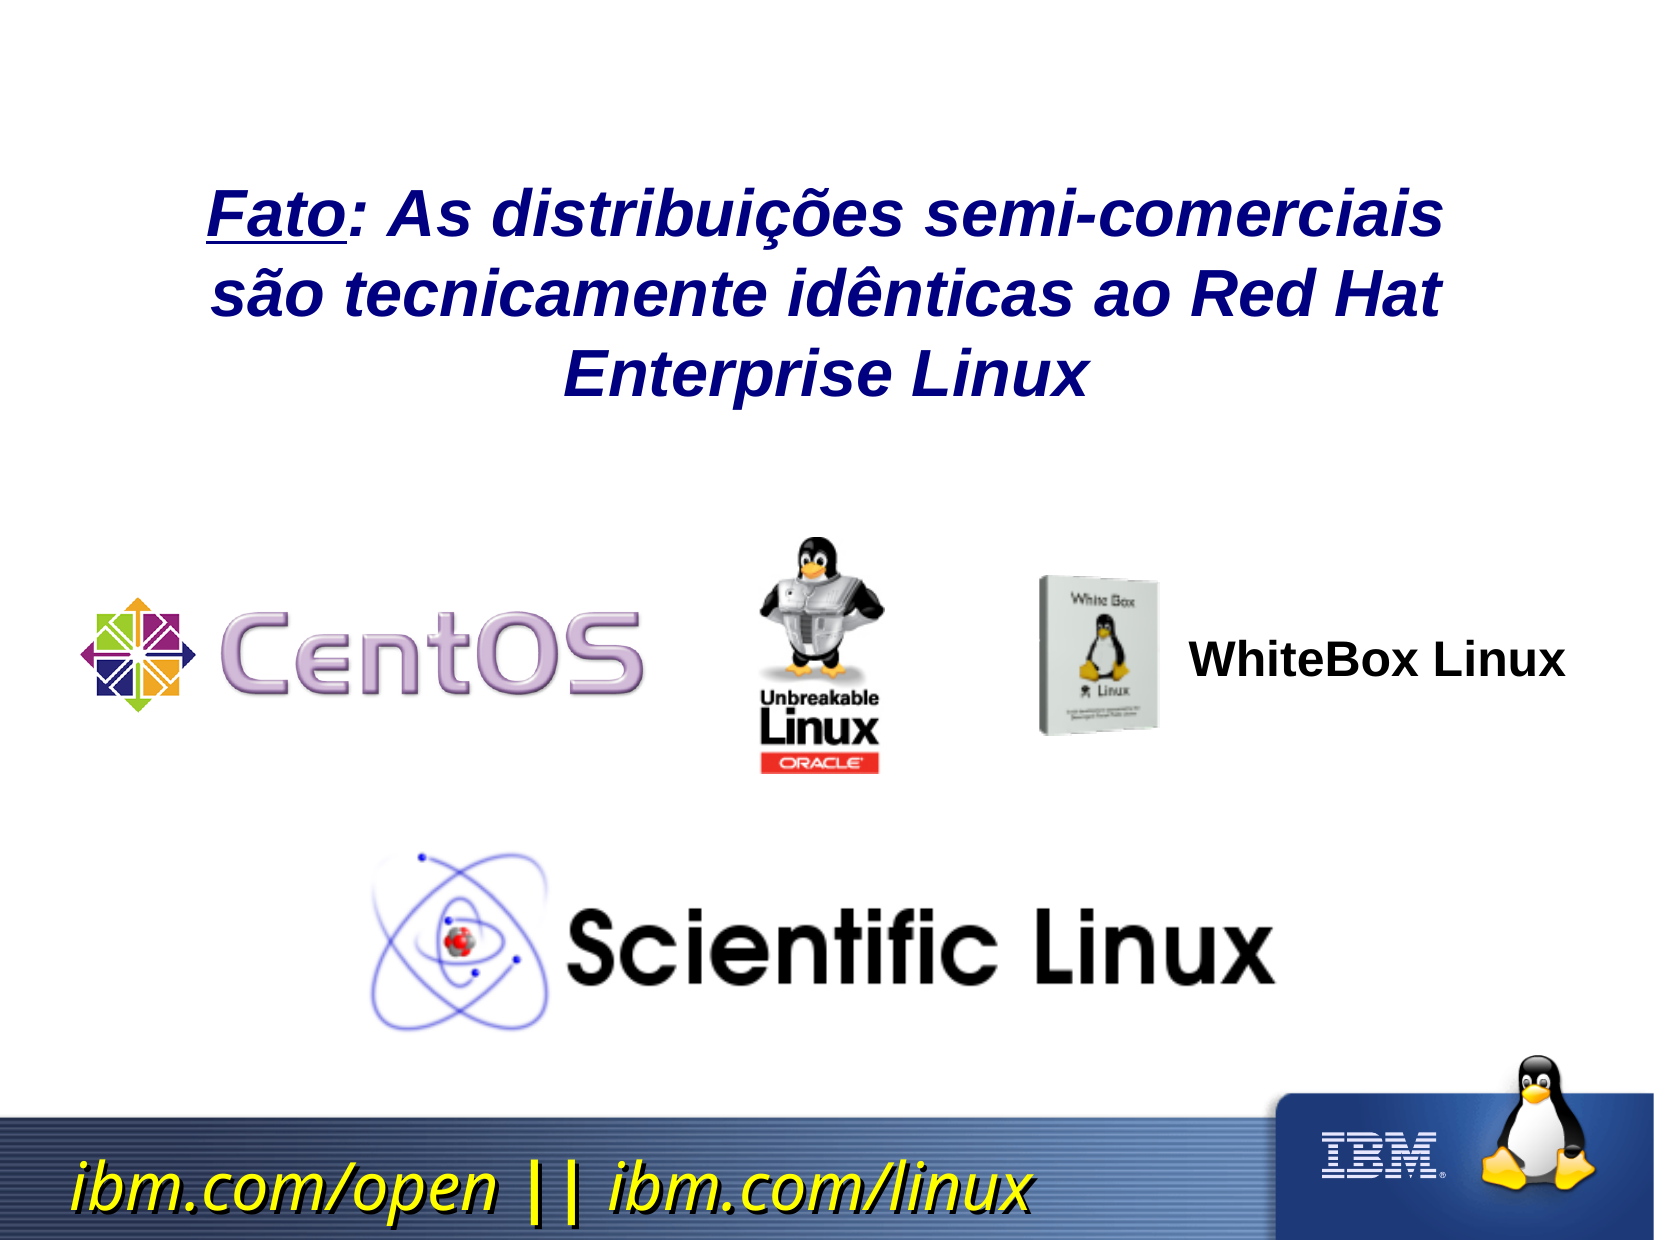

Fato: As distribuições semi-comerciais são tecnicamente idênticas ao Red Hat Enterprise Linux
WhiteBox Linux